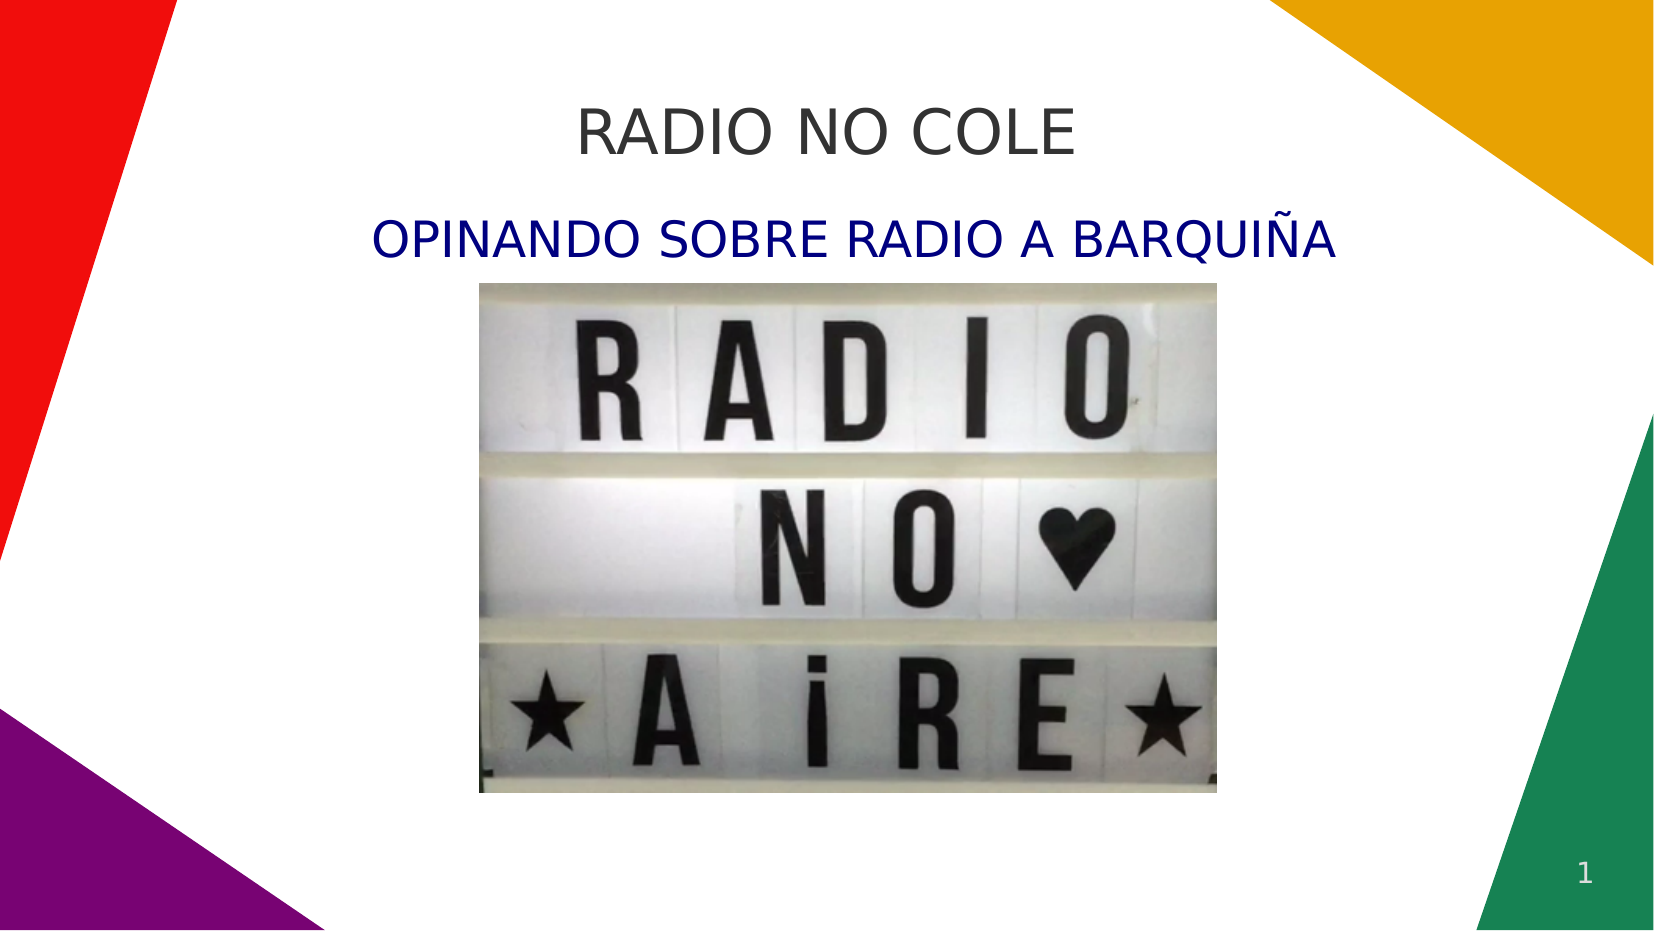

# RADIO NO COLE
OPINANDO SOBRE RADIO A BARQUIÑA
1